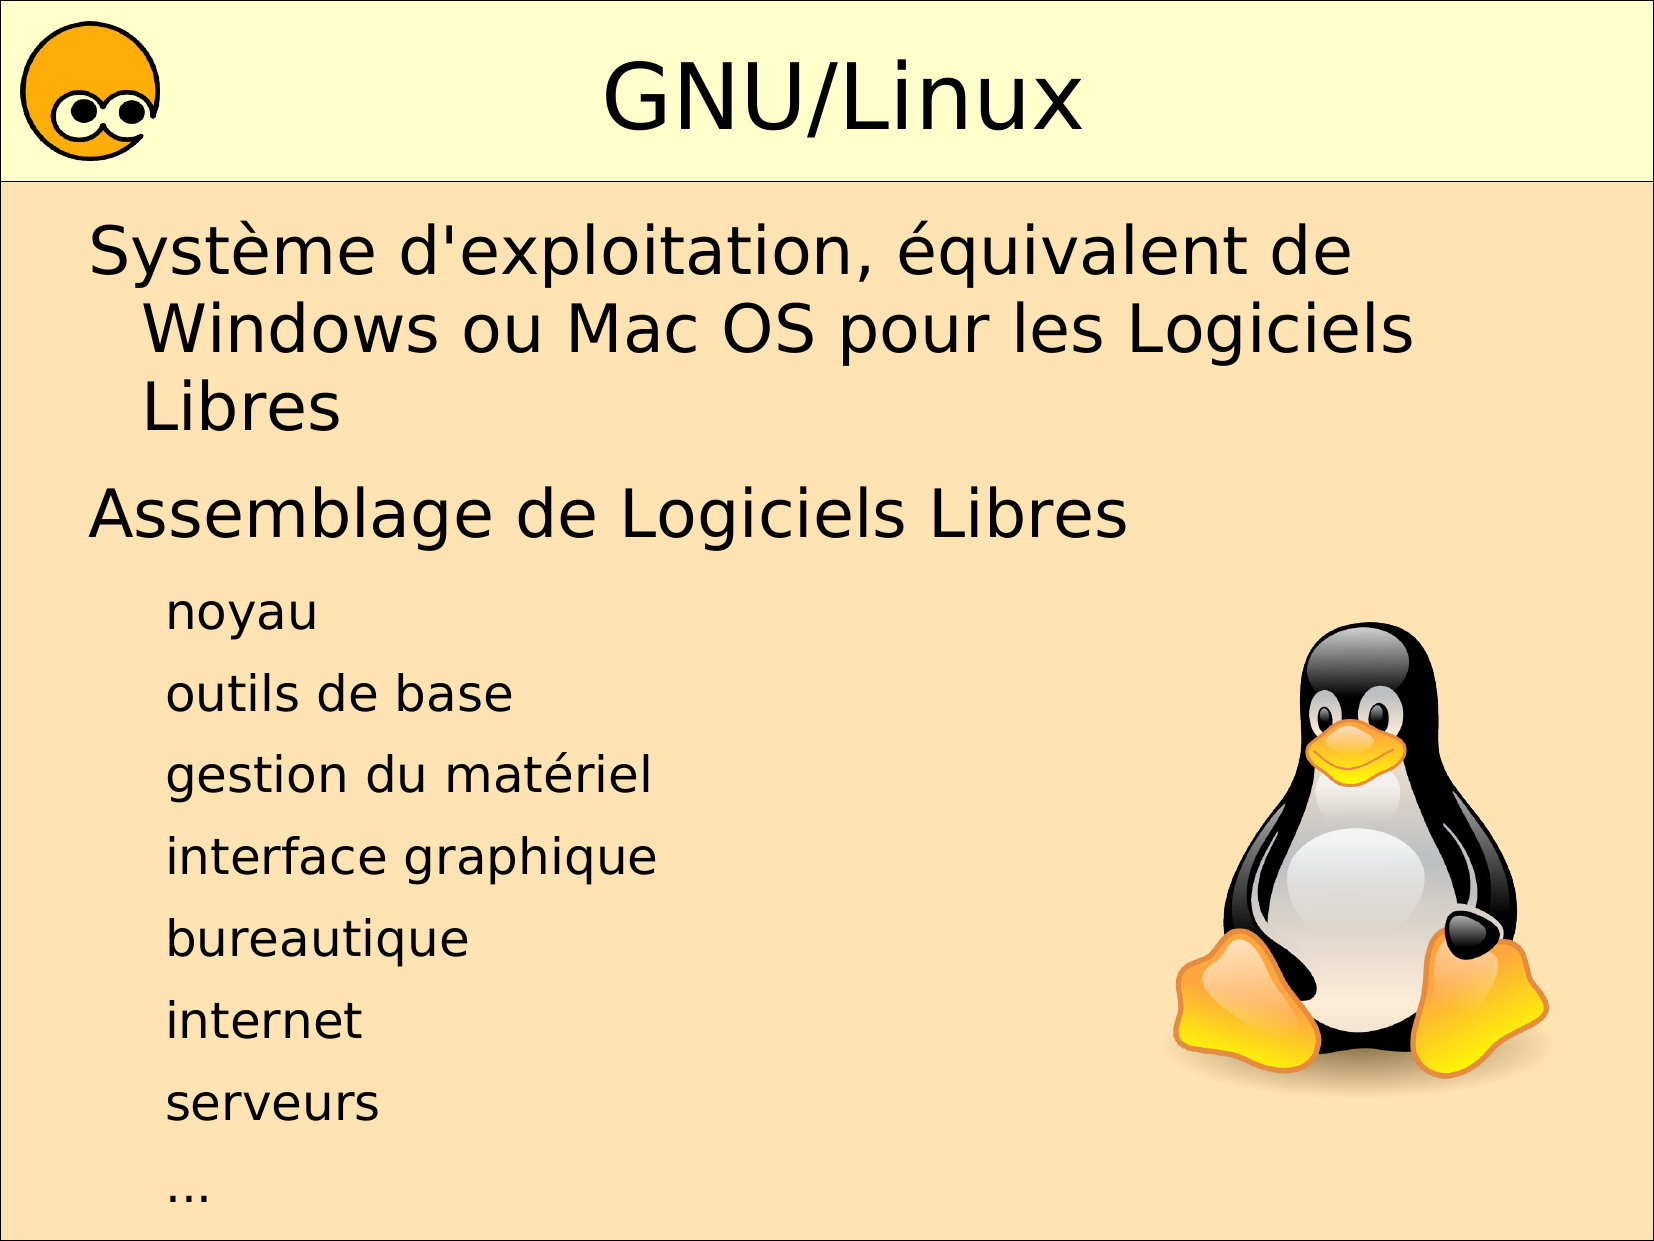

# GNU/Linux
Système d'exploitation, équivalent de Windows ou Mac OS pour les Logiciels Libres
Assemblage de Logiciels Libres
noyau
outils de base
gestion du matériel
interface graphique
bureautique
internet
serveurs
...